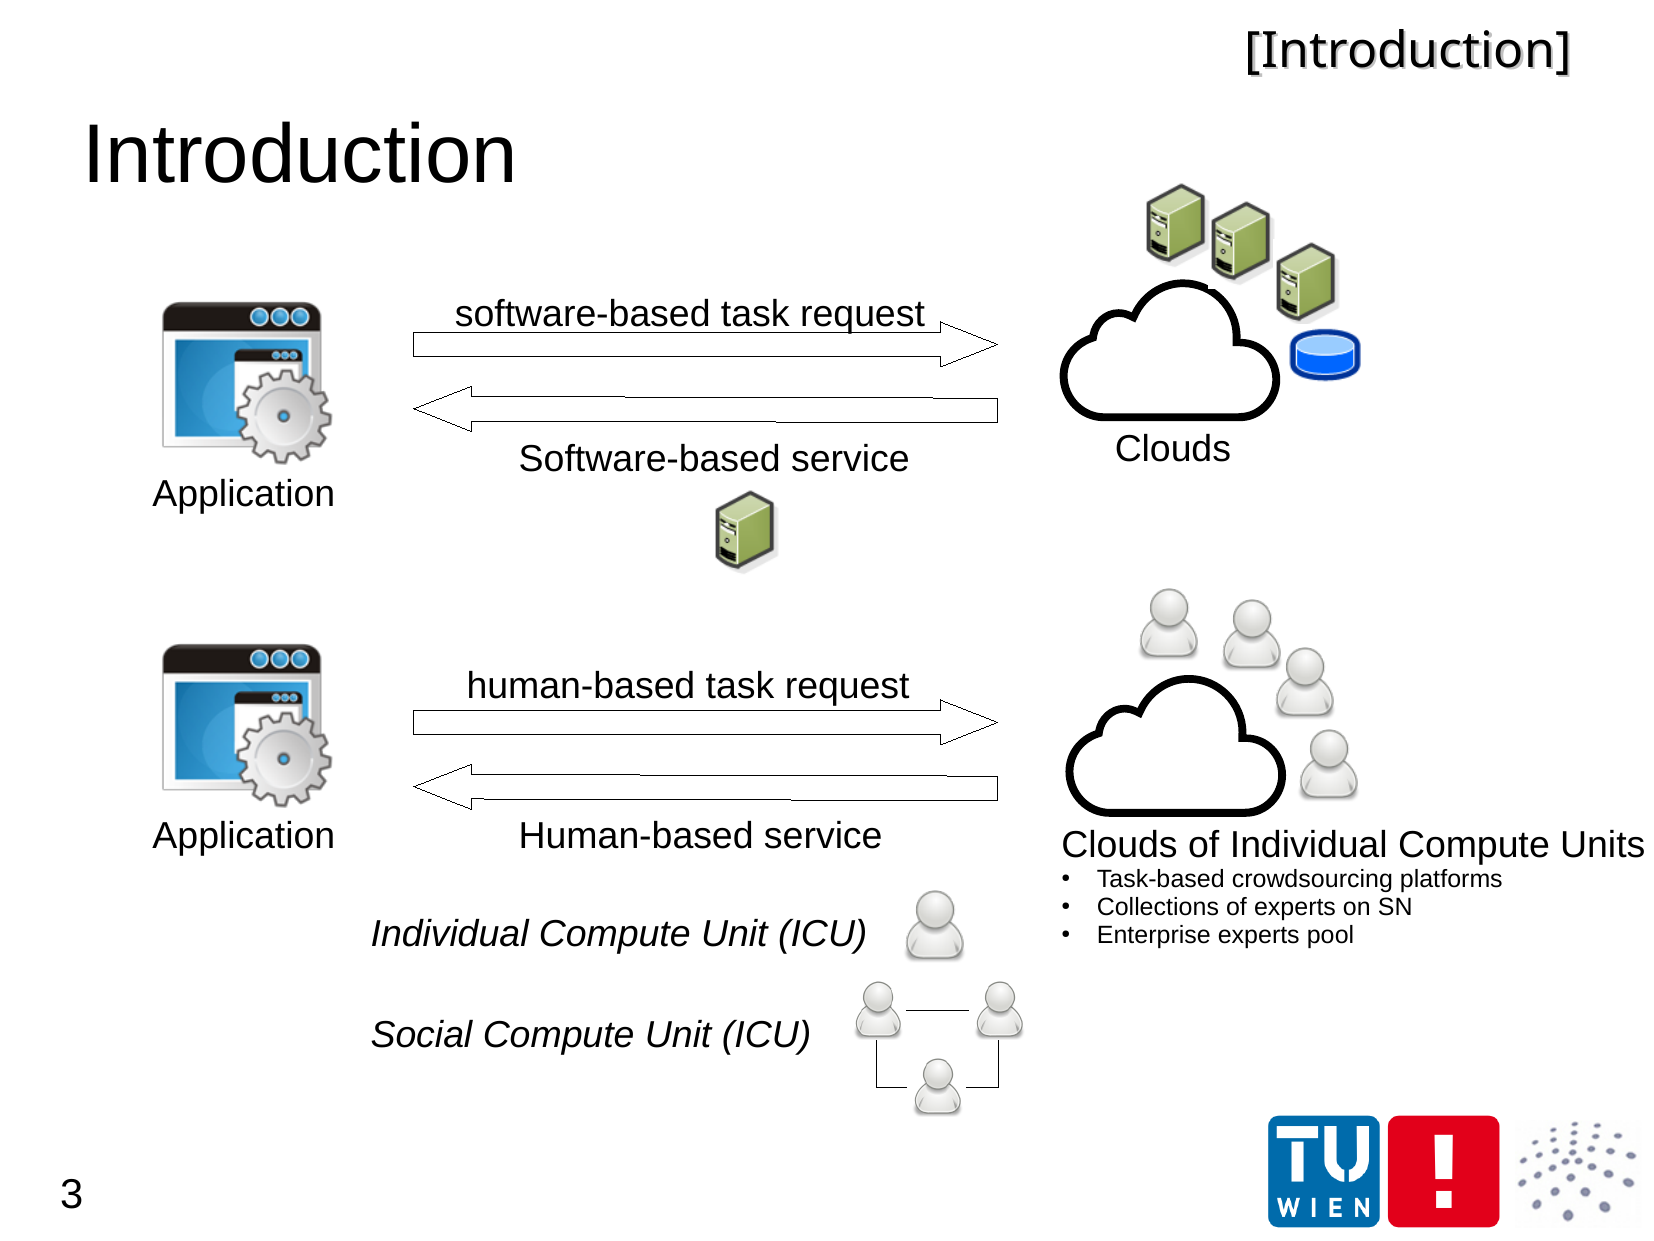

[Introduction]
# Introduction
Clouds
Application
software-based task request
Software-based service
Clouds of Individual Compute Units
Task-based crowdsourcing platforms
Collections of experts on SN
Enterprise experts pool
Application
human-based task request
Human-based service
Individual Compute Unit (ICU)
Social Compute Unit (ICU)
3